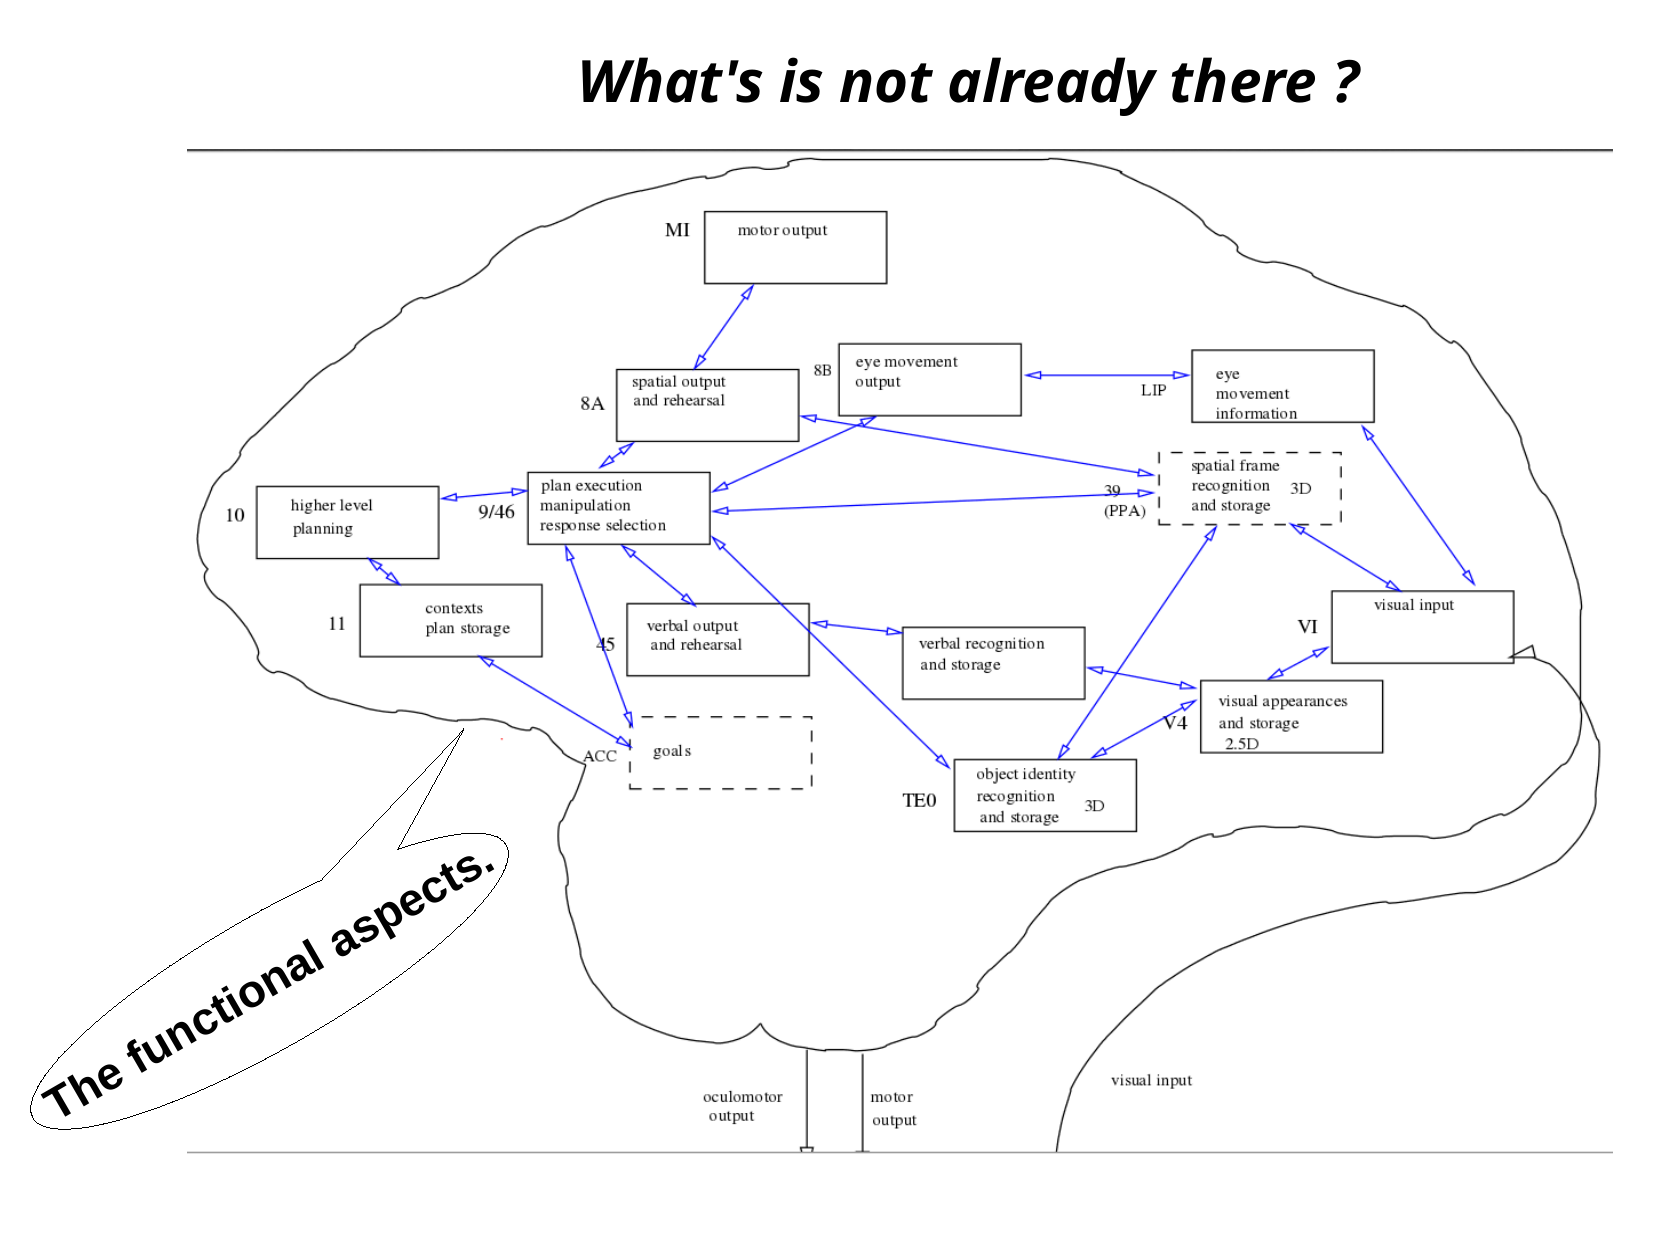

What's is not already there ?
The functional aspects.